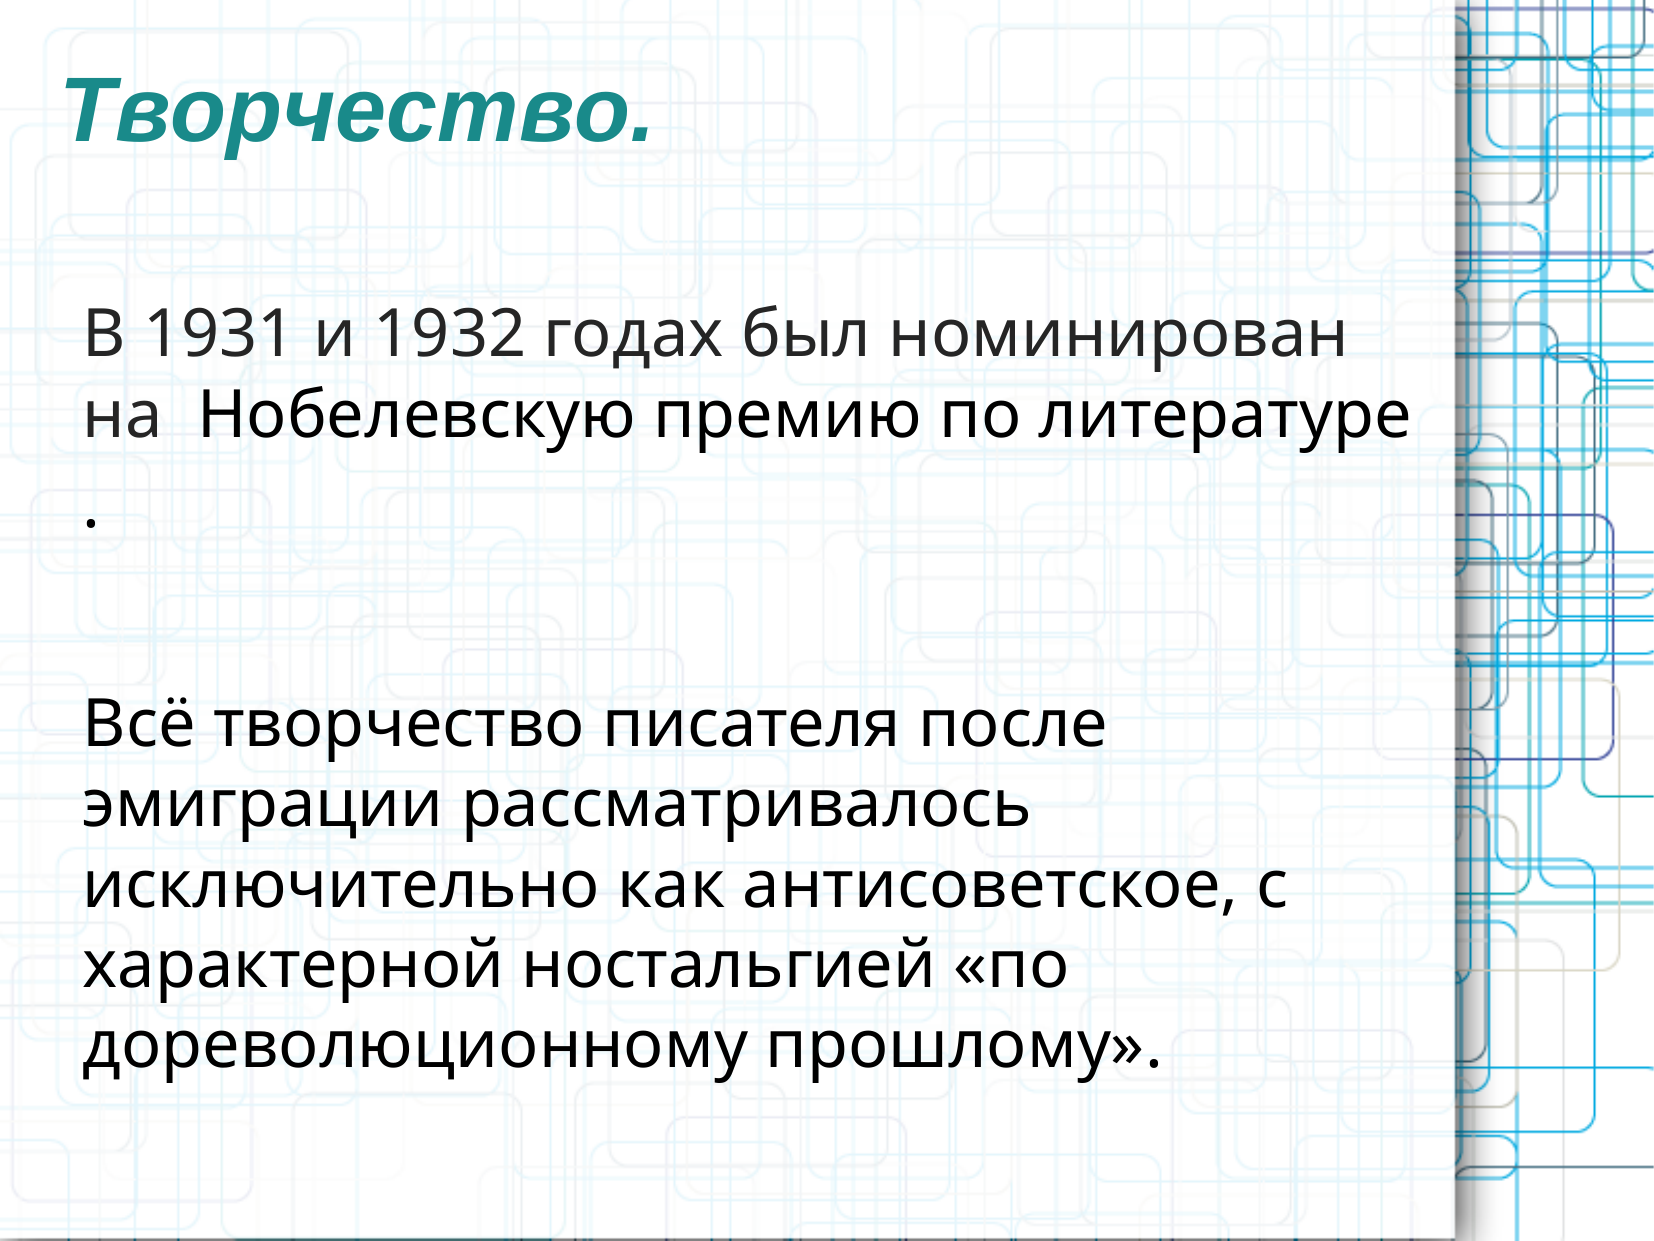

# Творчество.
В 1931 и 1932 годах был номинирован на  Нобелевскую премию по литературе.
Всё творчество писателя после эмиграции рассматривалось исключительно как антисоветское, с характерной ностальгией «по дореволюционному прошлому».